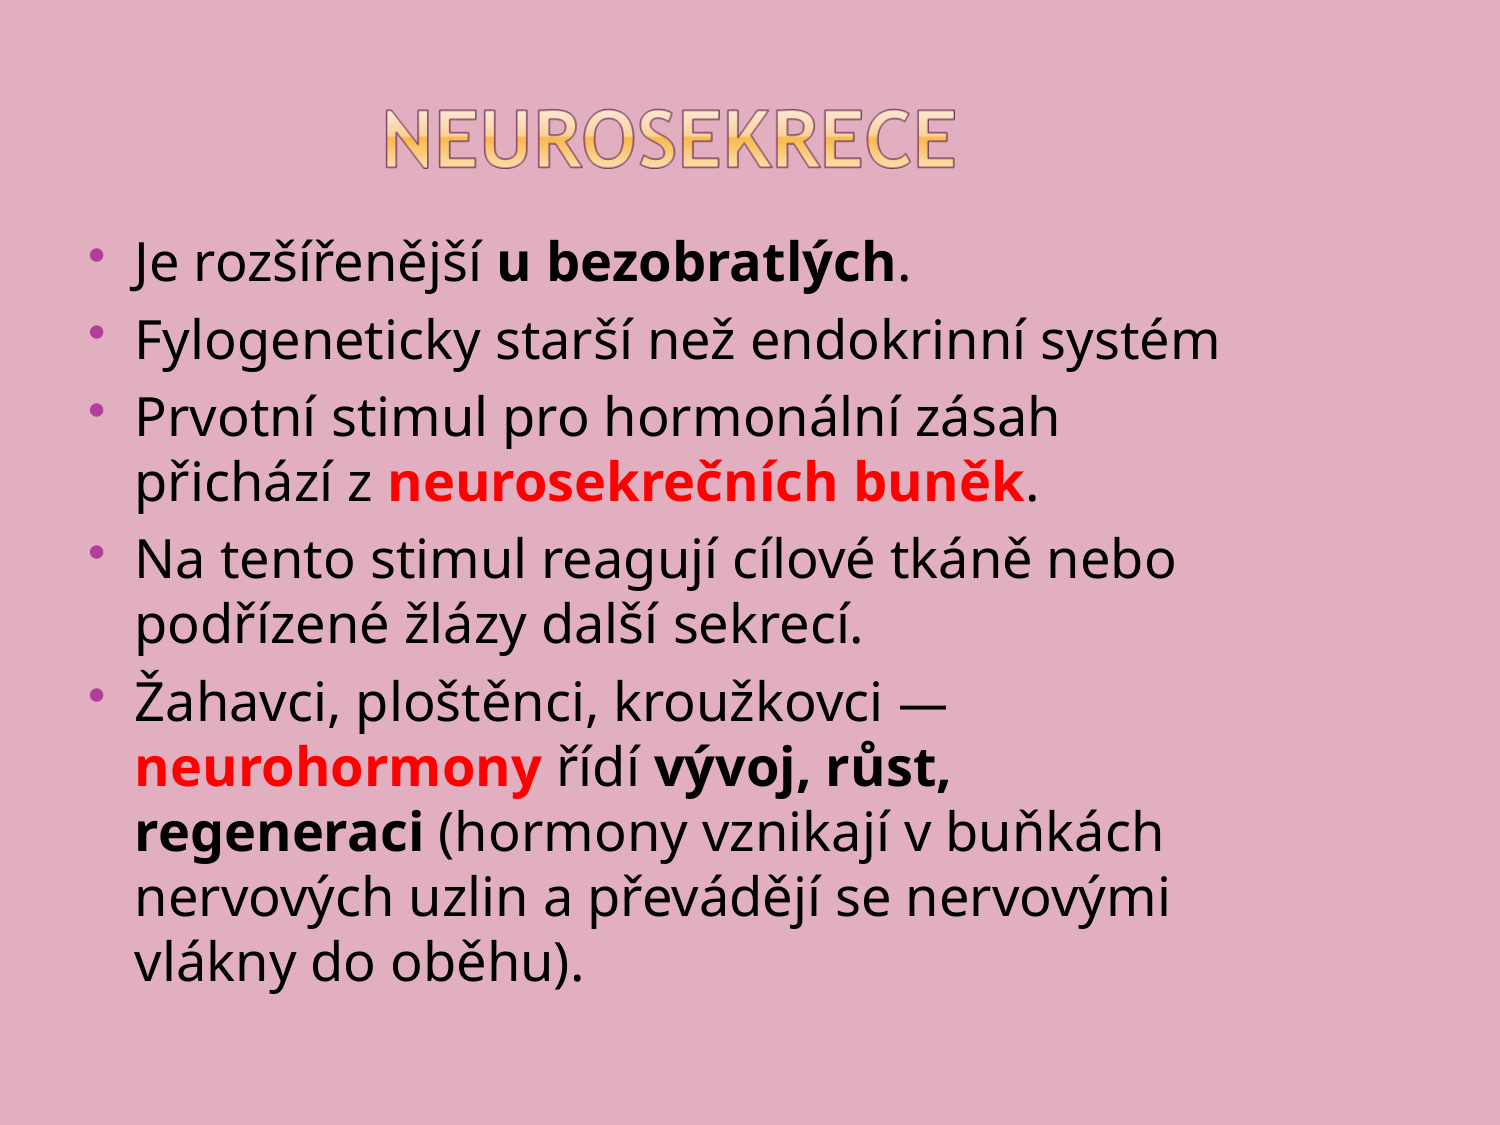

# Je rozšířenější u bezobratlých.
Fylogeneticky starší než endokrinní systém
Prvotní stimul pro hormonální zásah přichází z neurosekrečních buněk.
Na tento stimul reagují cílové tkáně nebo podřízené žlázy další sekrecí.
Žahavci, ploštěnci, kroužkovci — neurohormony řídí vývoj, růst, regeneraci (hormony vznikají v buňkách nervových uzlin a převádějí se nervovými vlákny do oběhu).